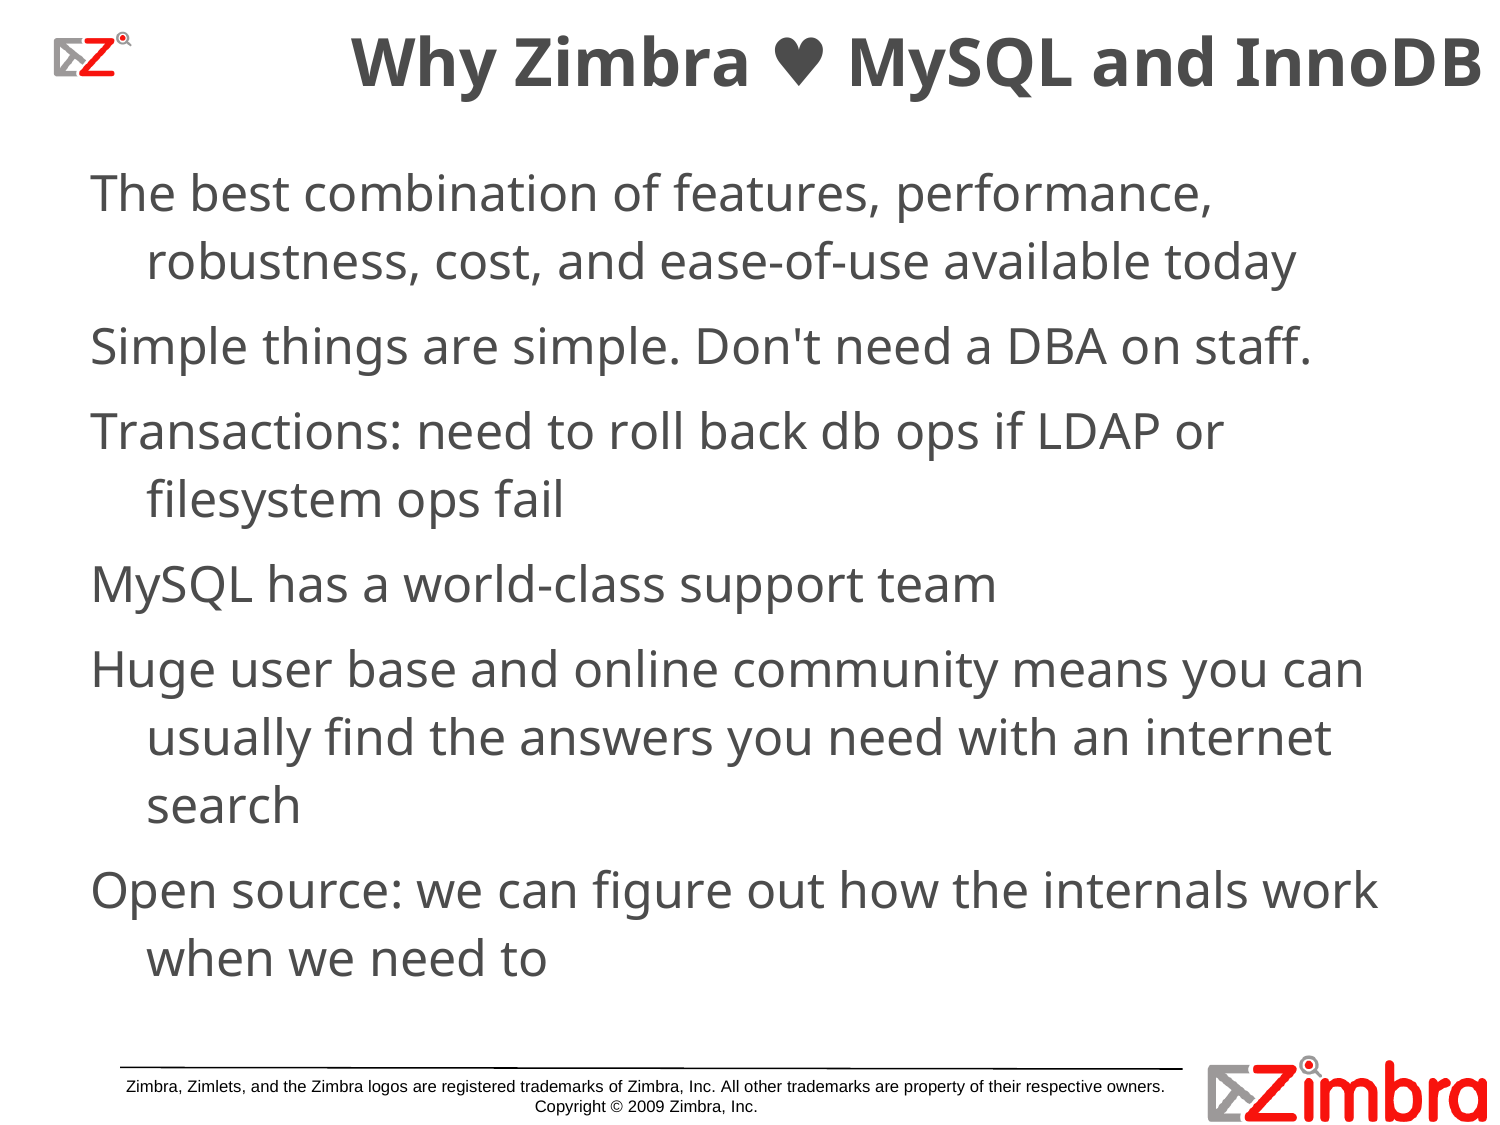

# Why Zimbra ♥ MySQL and InnoDB
The best combination of features, performance, robustness, cost, and ease-of-use available today
Simple things are simple. Don't need a DBA on staff.
Transactions: need to roll back db ops if LDAP or filesystem ops fail
MySQL has a world-class support team
Huge user base and online community means you can usually find the answers you need with an internet search
Open source: we can figure out how the internals work when we need to